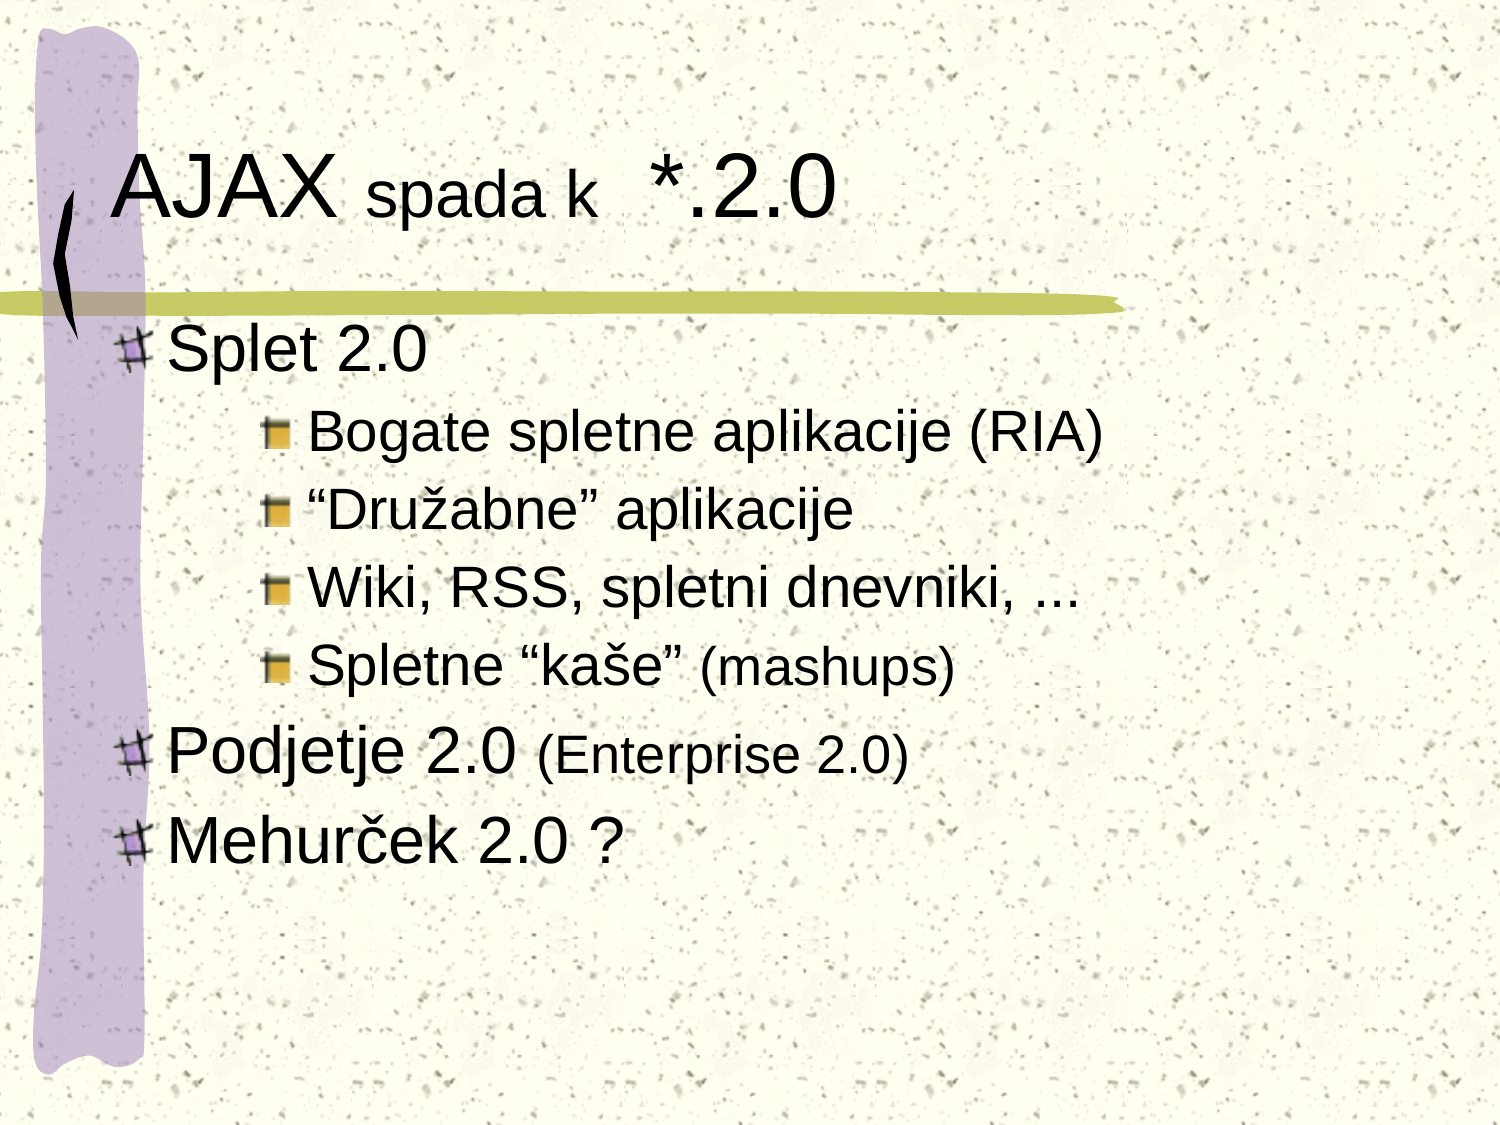

# AJAX spada k *.2.0
Splet 2.0
Bogate spletne aplikacije (RIA)
“Družabne” aplikacije
Wiki, RSS, spletni dnevniki, ...
Spletne “kaše” (mashups)
Podjetje 2.0 (Enterprise 2.0)
Mehurček 2.0 ?